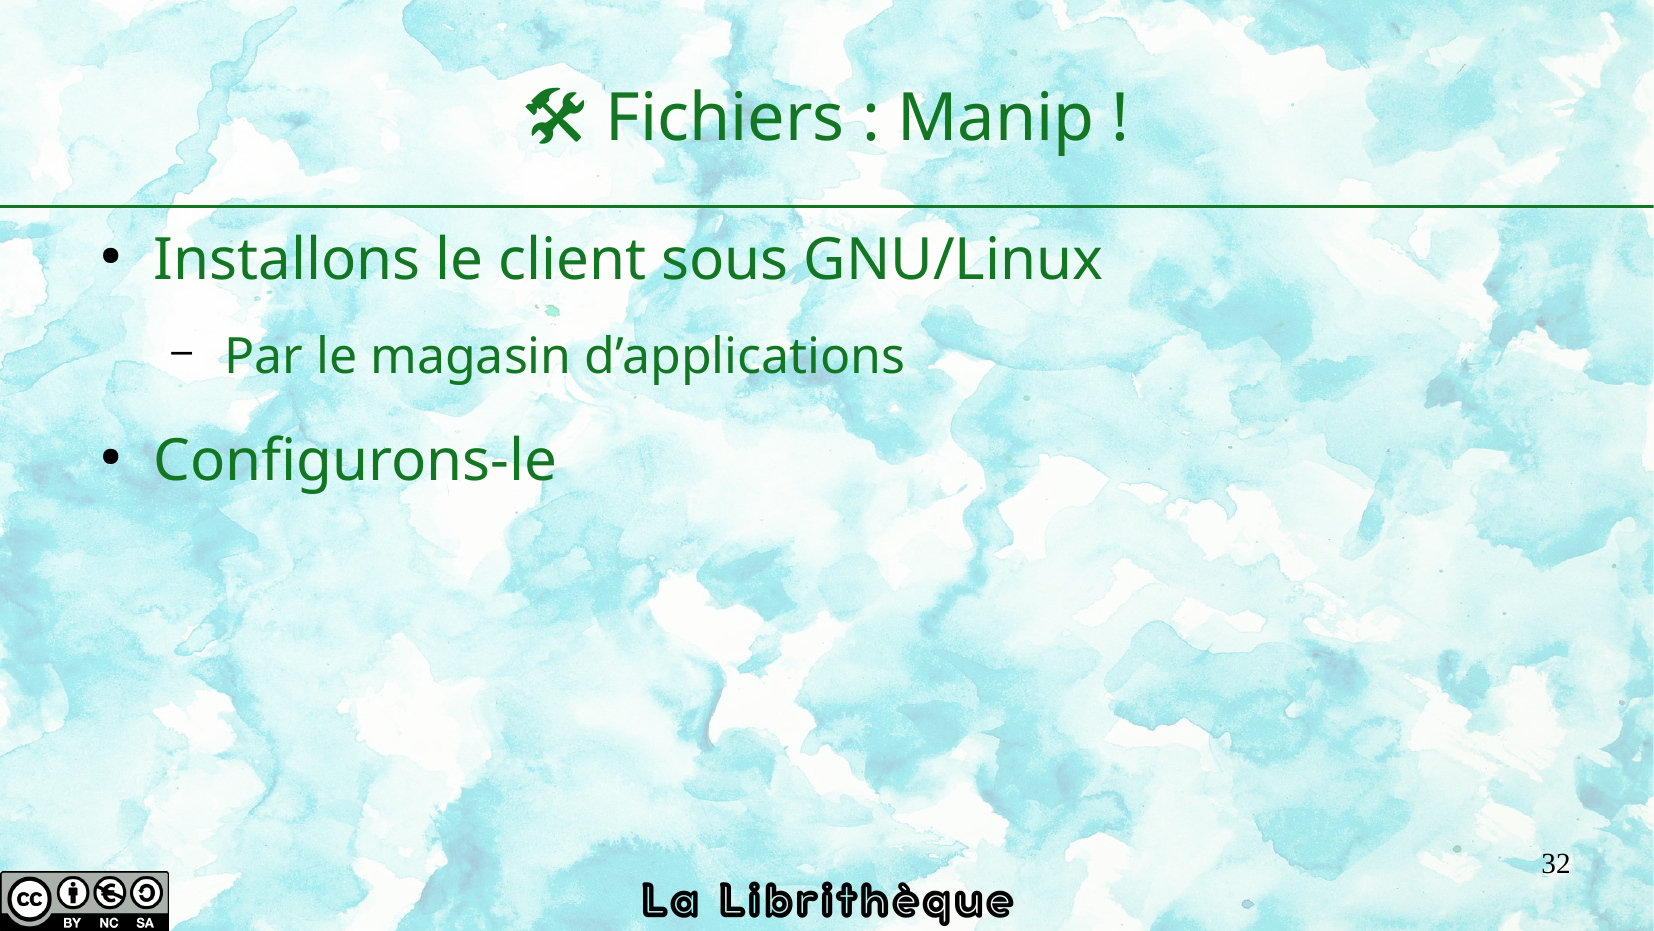

# 🛠 Fichiers : Manip !
Installons le client sous GNU/Linux
Par le magasin d’applications
Configurons-le
32